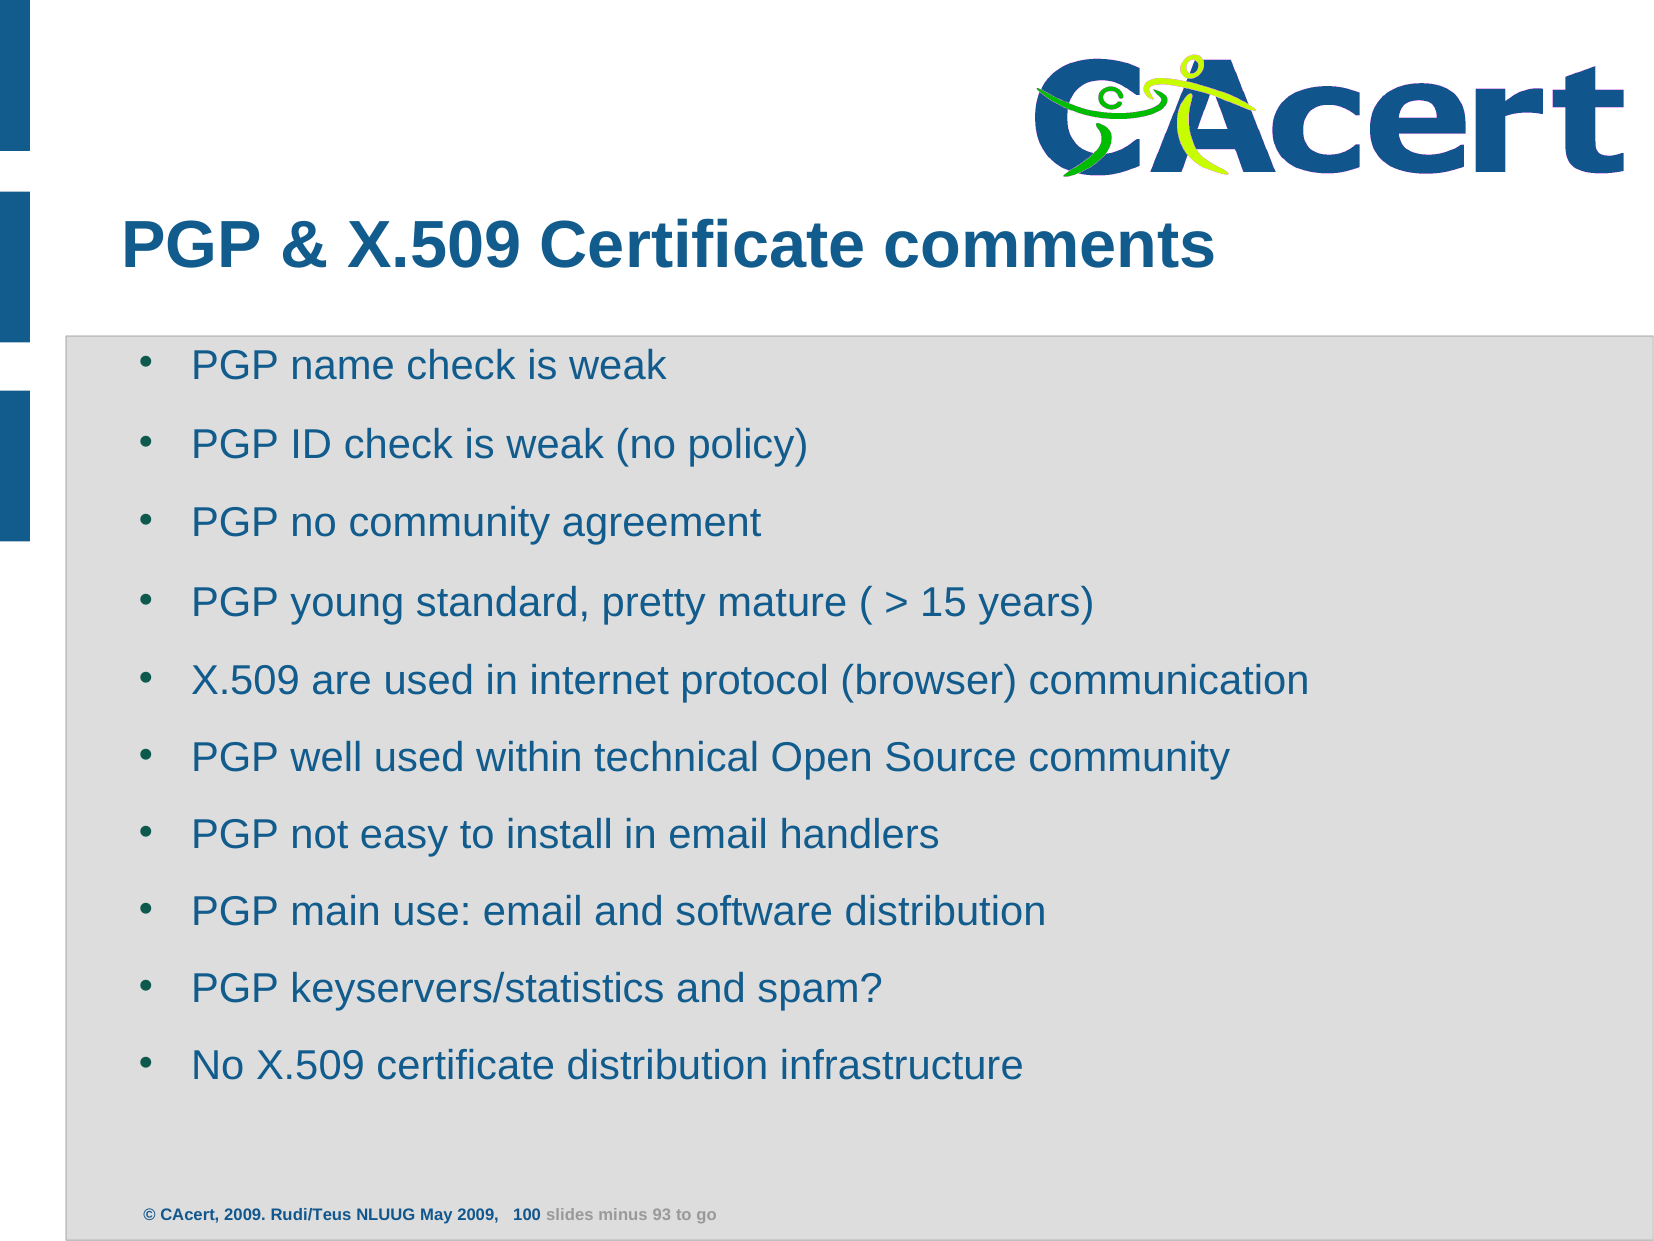

# PGP & X.509 Certificate comments
PGP name check is weak
PGP ID check is weak (no policy)‏
PGP no community agreement
PGP young standard, pretty mature ( > 15 years)‏
X.509 are used in internet protocol (browser) communication
PGP well used within technical Open Source community
PGP not easy to install in email handlers
PGP main use: email and software distribution
PGP keyservers/statistics and spam?
No X.509 certificate distribution infrastructure